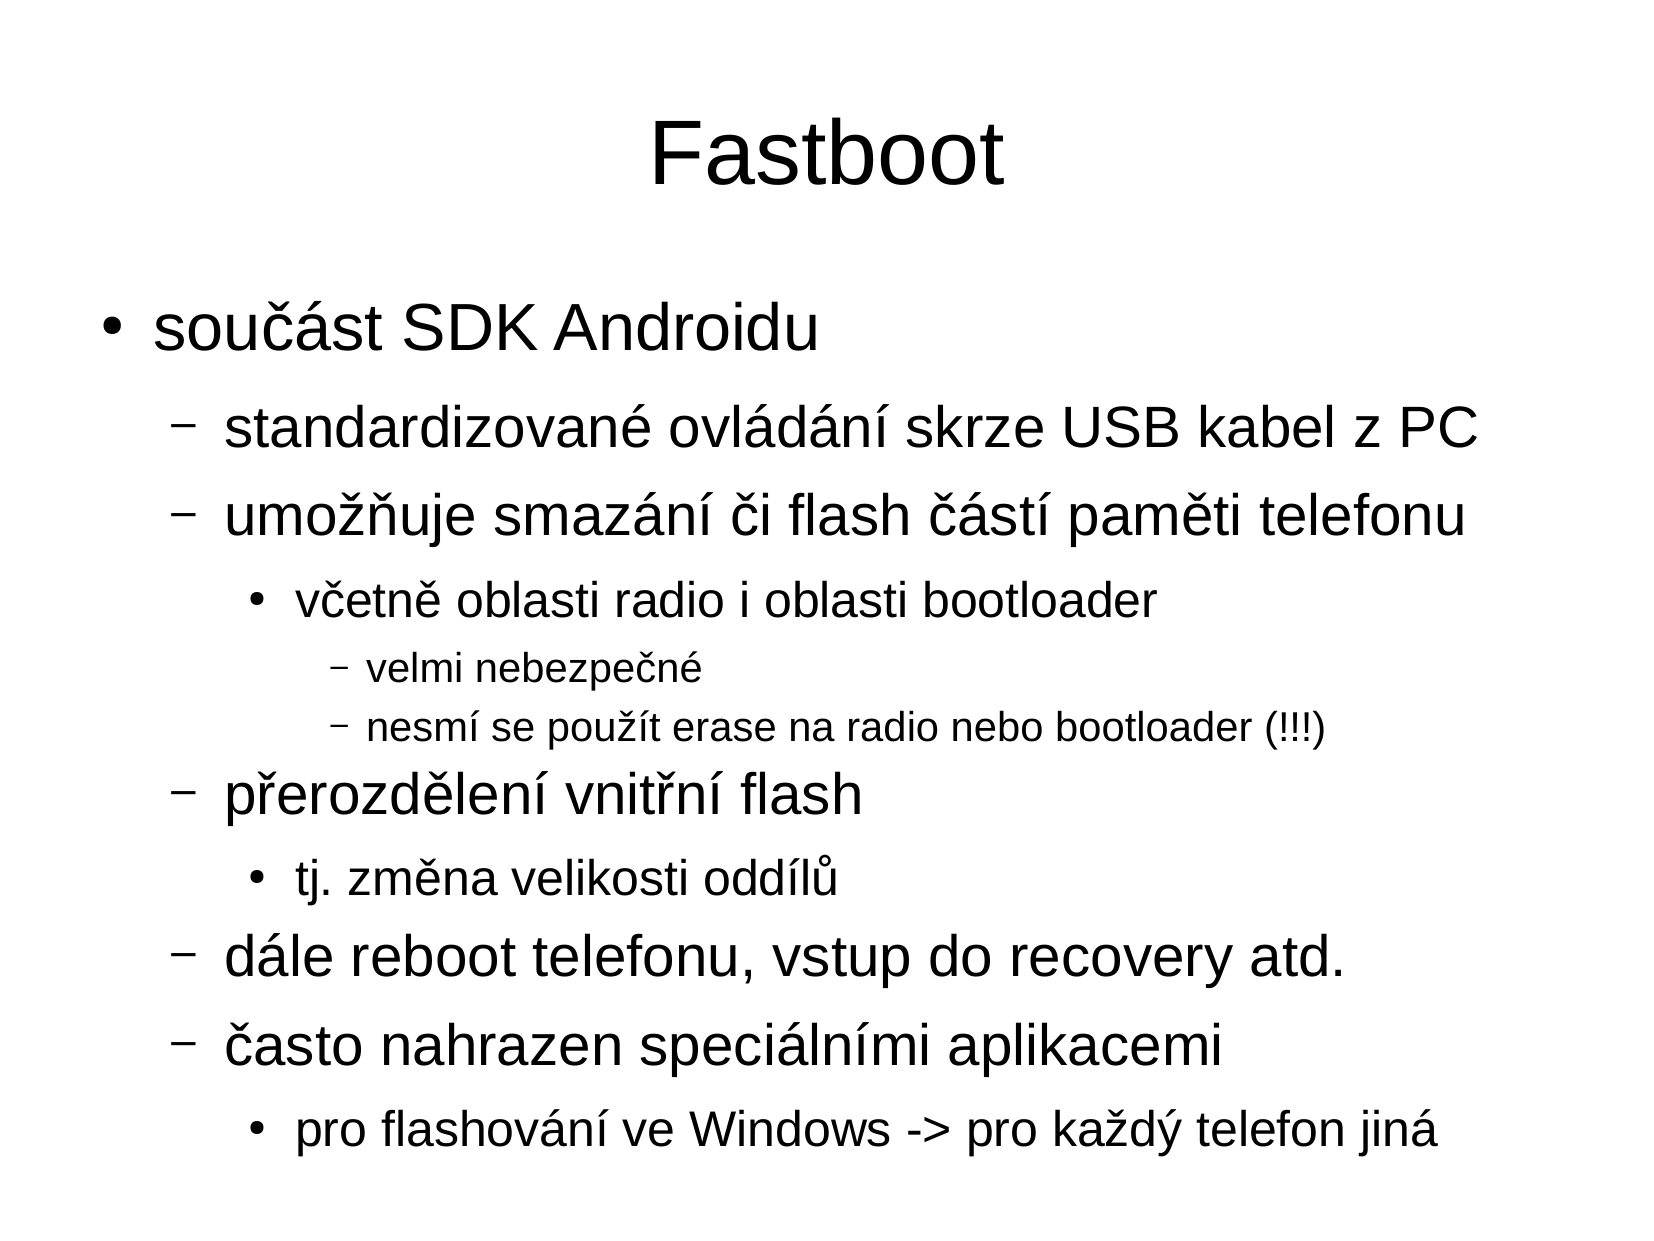

# Fastboot
součást SDK Androidu
standardizované ovládání skrze USB kabel z PC
umožňuje smazání či flash částí paměti telefonu
včetně oblasti radio i oblasti bootloader
velmi nebezpečné
nesmí se použít erase na radio nebo bootloader (!!!)
přerozdělení vnitřní flash
tj. změna velikosti oddílů
dále reboot telefonu, vstup do recovery atd.
často nahrazen speciálními aplikacemi
pro flashování ve Windows -> pro každý telefon jiná